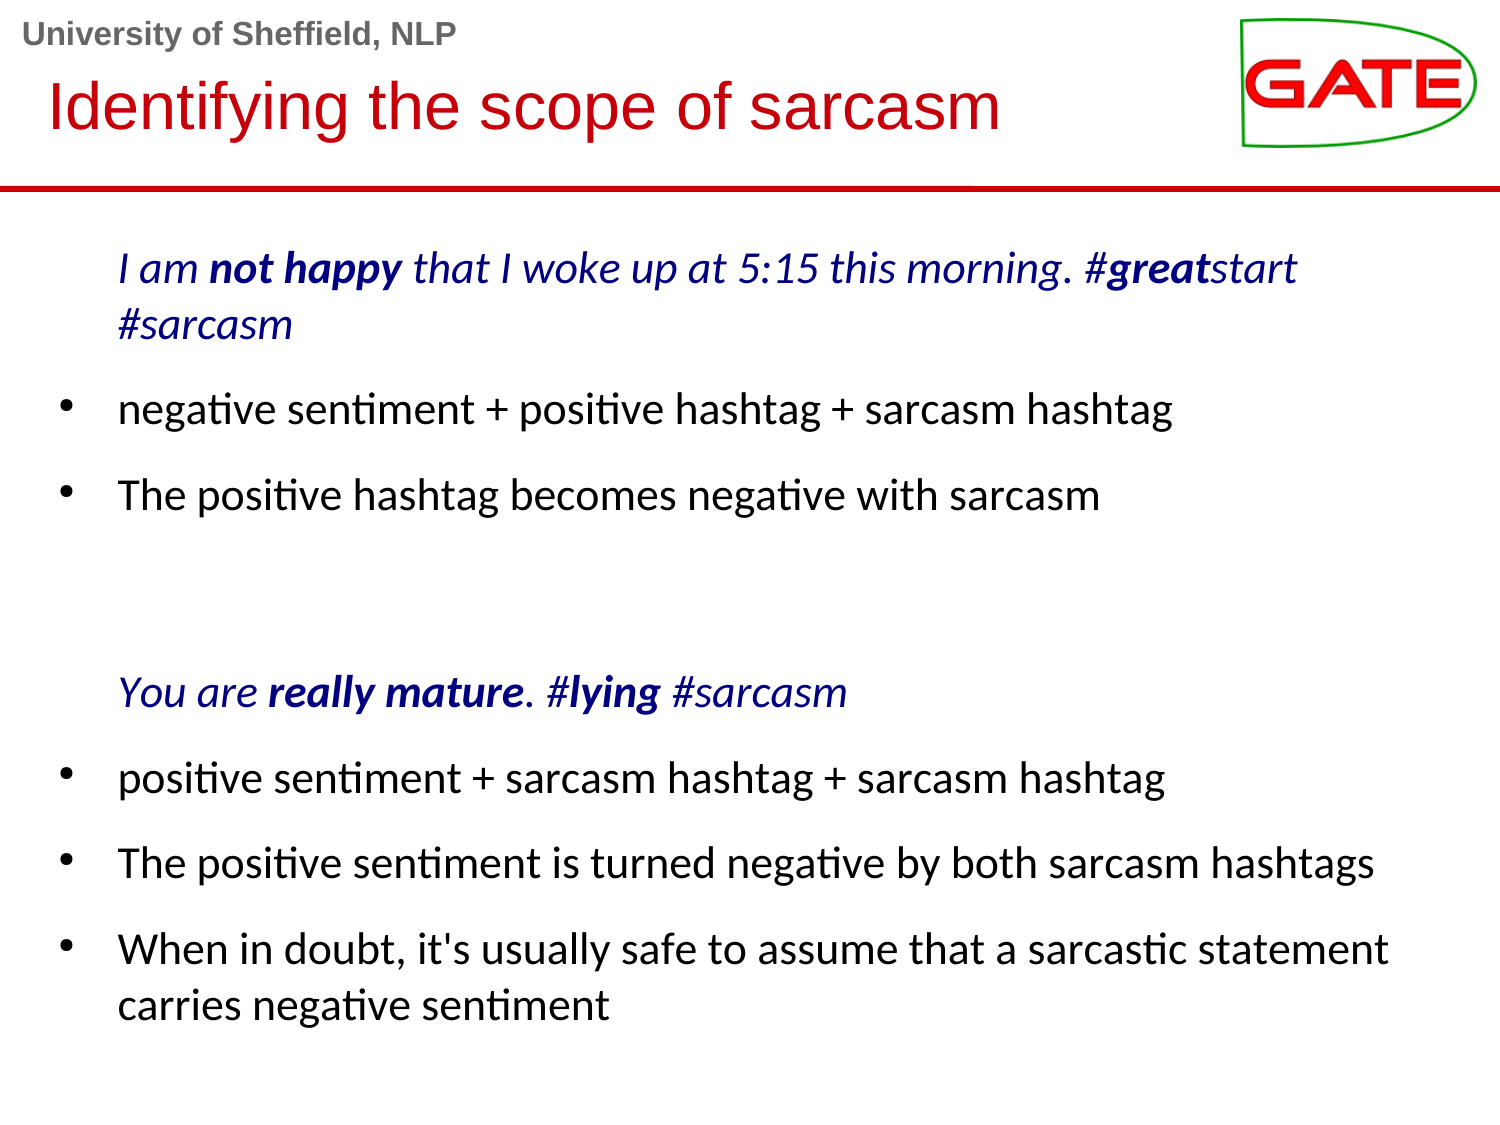

# Identifying the scope of sarcasm
I am not happy that I woke up at 5:15 this morning. #greatstart #sarcasm
negative sentiment + positive hashtag + sarcasm hashtag
The positive hashtag becomes negative with sarcasm
You are really mature. #lying #sarcasm
positive sentiment + sarcasm hashtag + sarcasm hashtag
The positive sentiment is turned negative by both sarcasm hashtags
When in doubt, it's usually safe to assume that a sarcastic statement carries negative sentiment